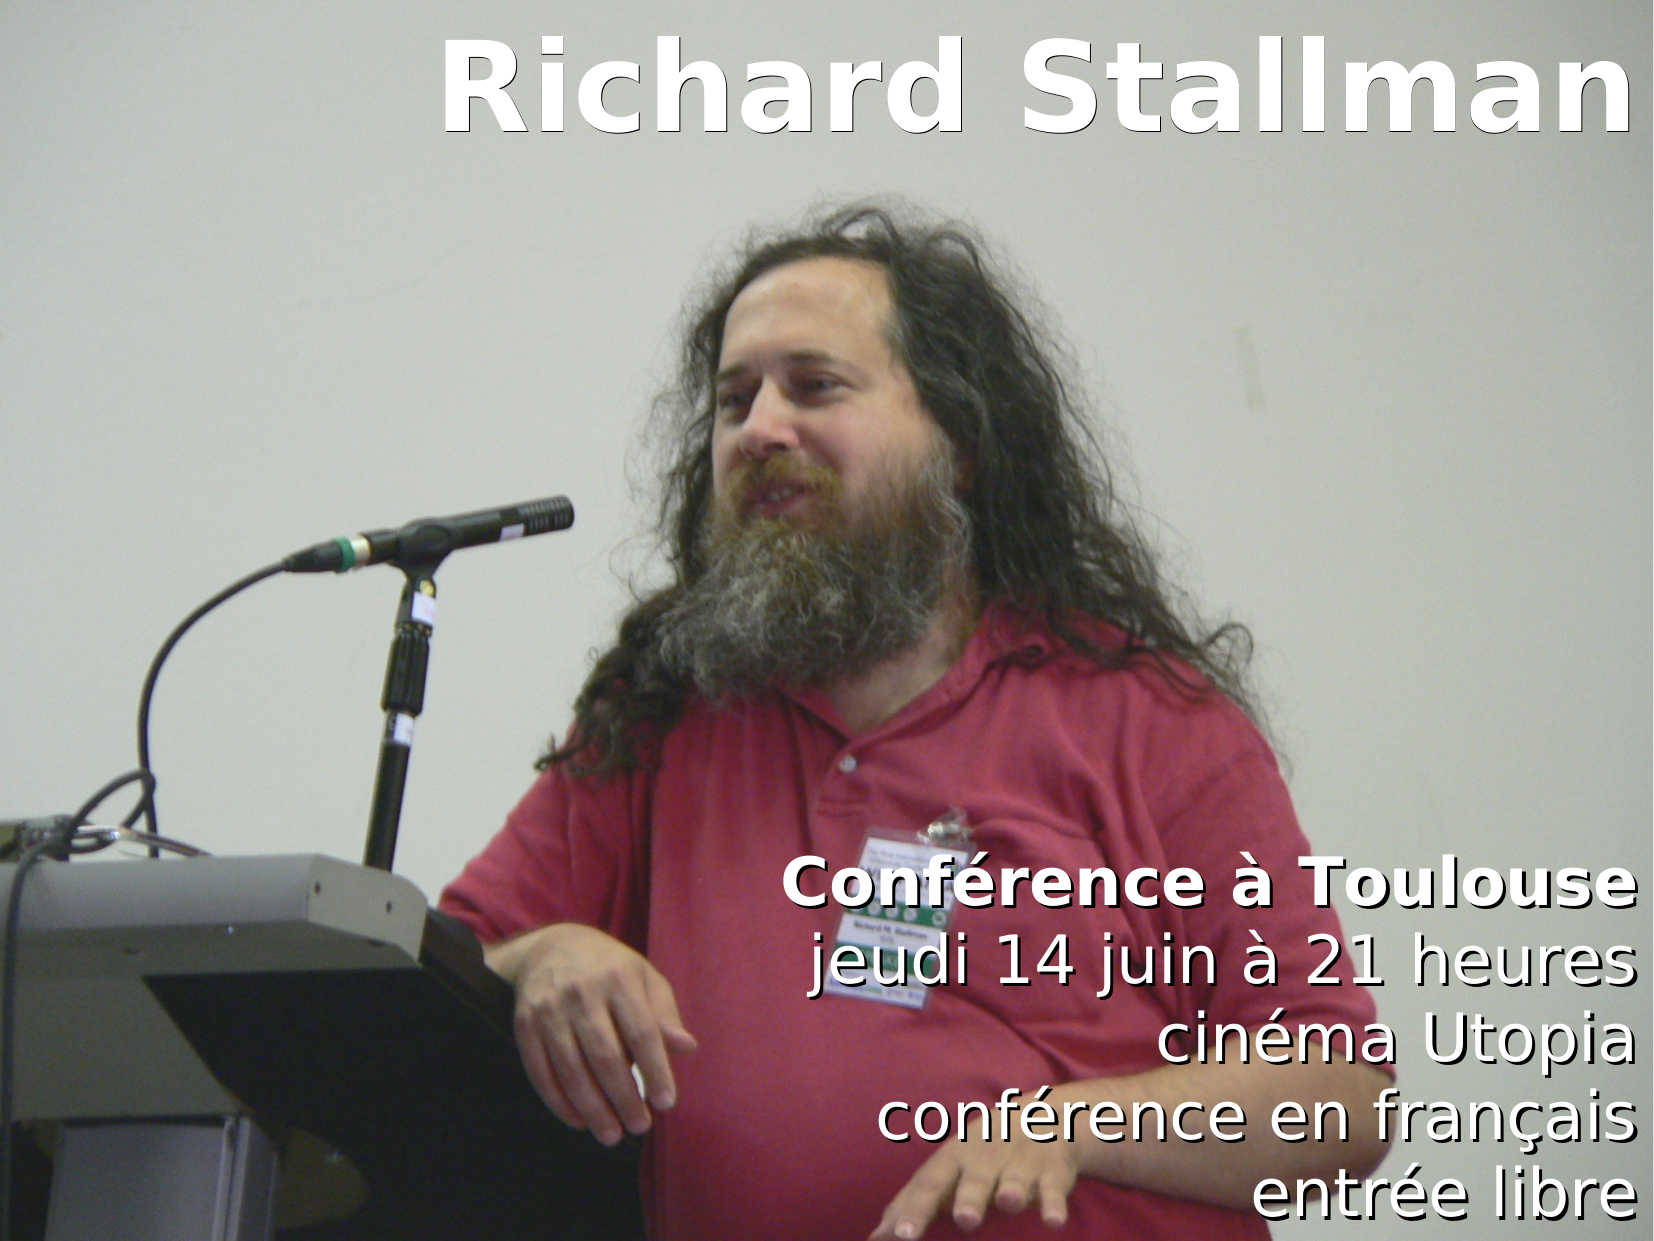

Richard Stallman
Conférence à Toulouse
jeudi 14 juin à 21 heures
cinéma Utopia
conférence en français
entrée libre